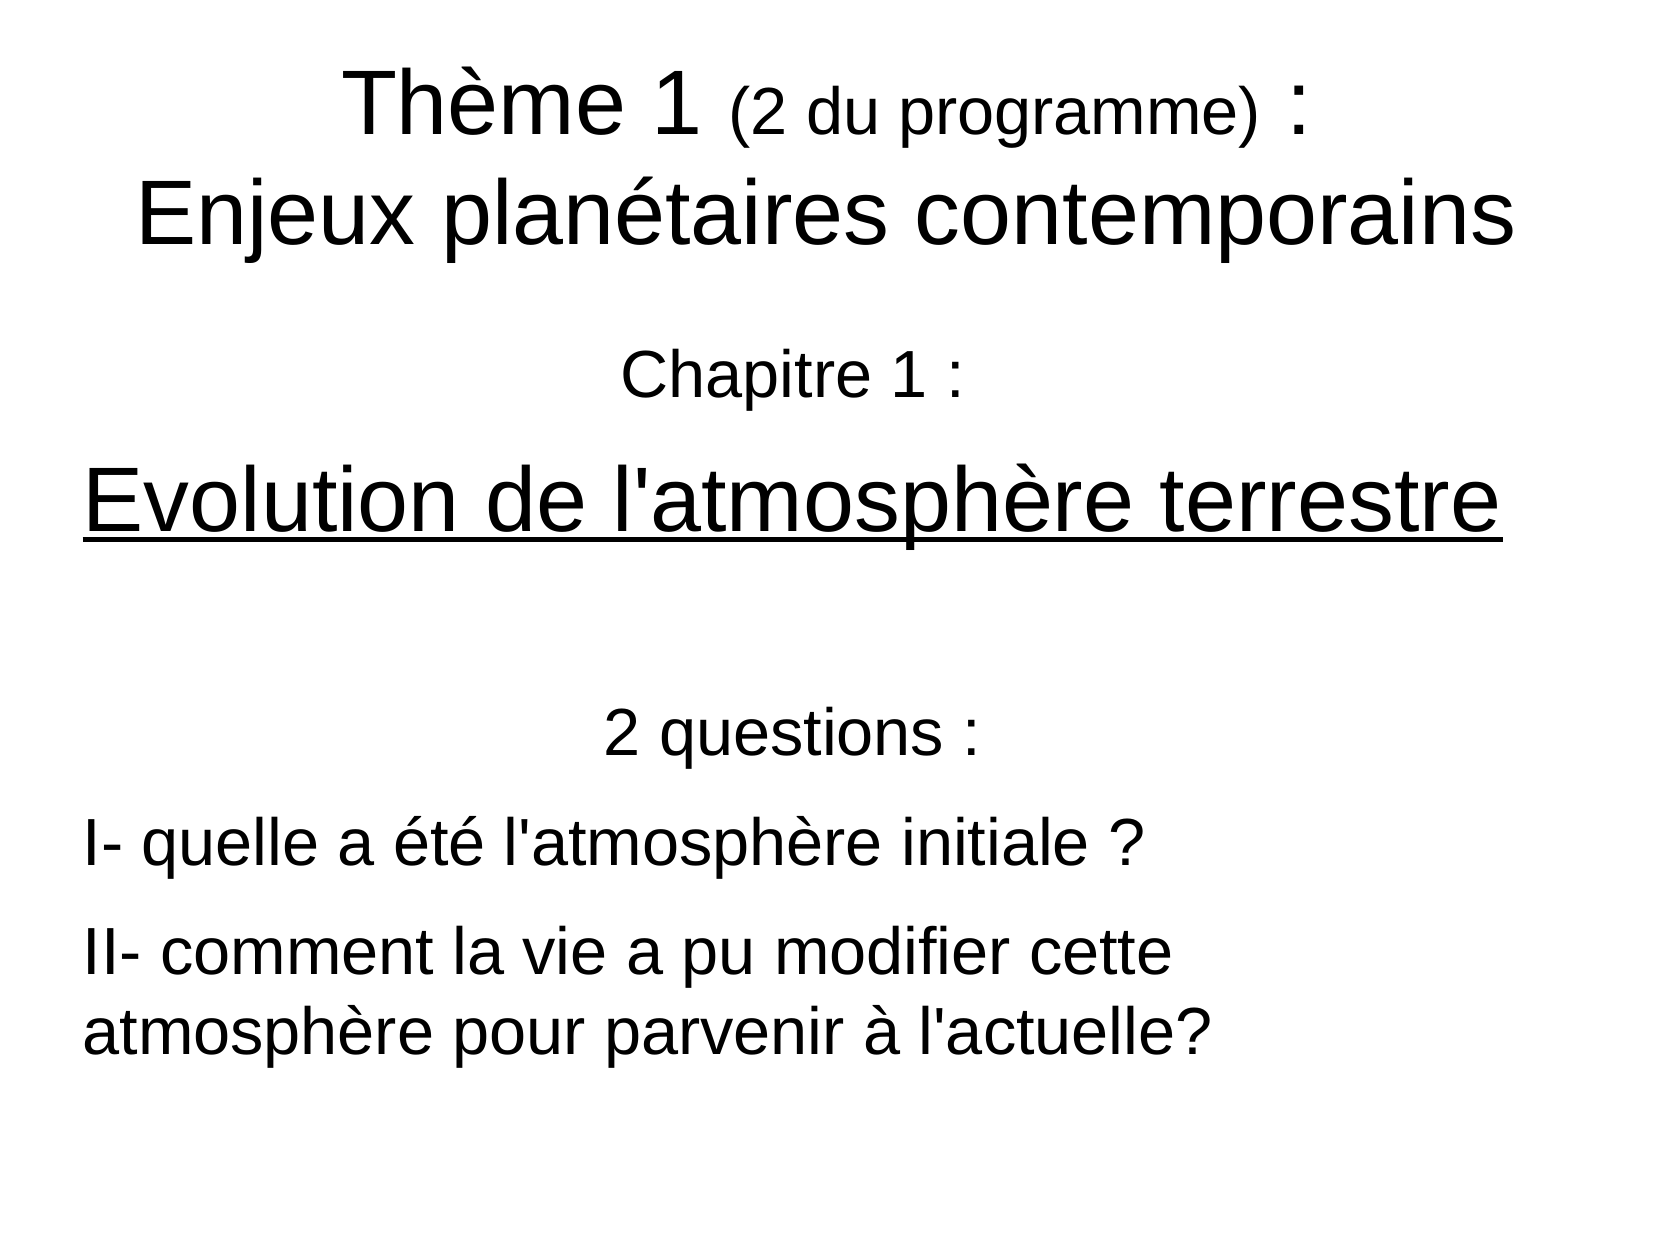

# Thème 1 (2 du programme) : Enjeux planétaires contemporains
Chapitre 1 :
Evolution de l'atmosphère terrestre
2 questions :
I- quelle a été l'atmosphère initiale ?
II- comment la vie a pu modifier cette atmosphère pour parvenir à l'actuelle?